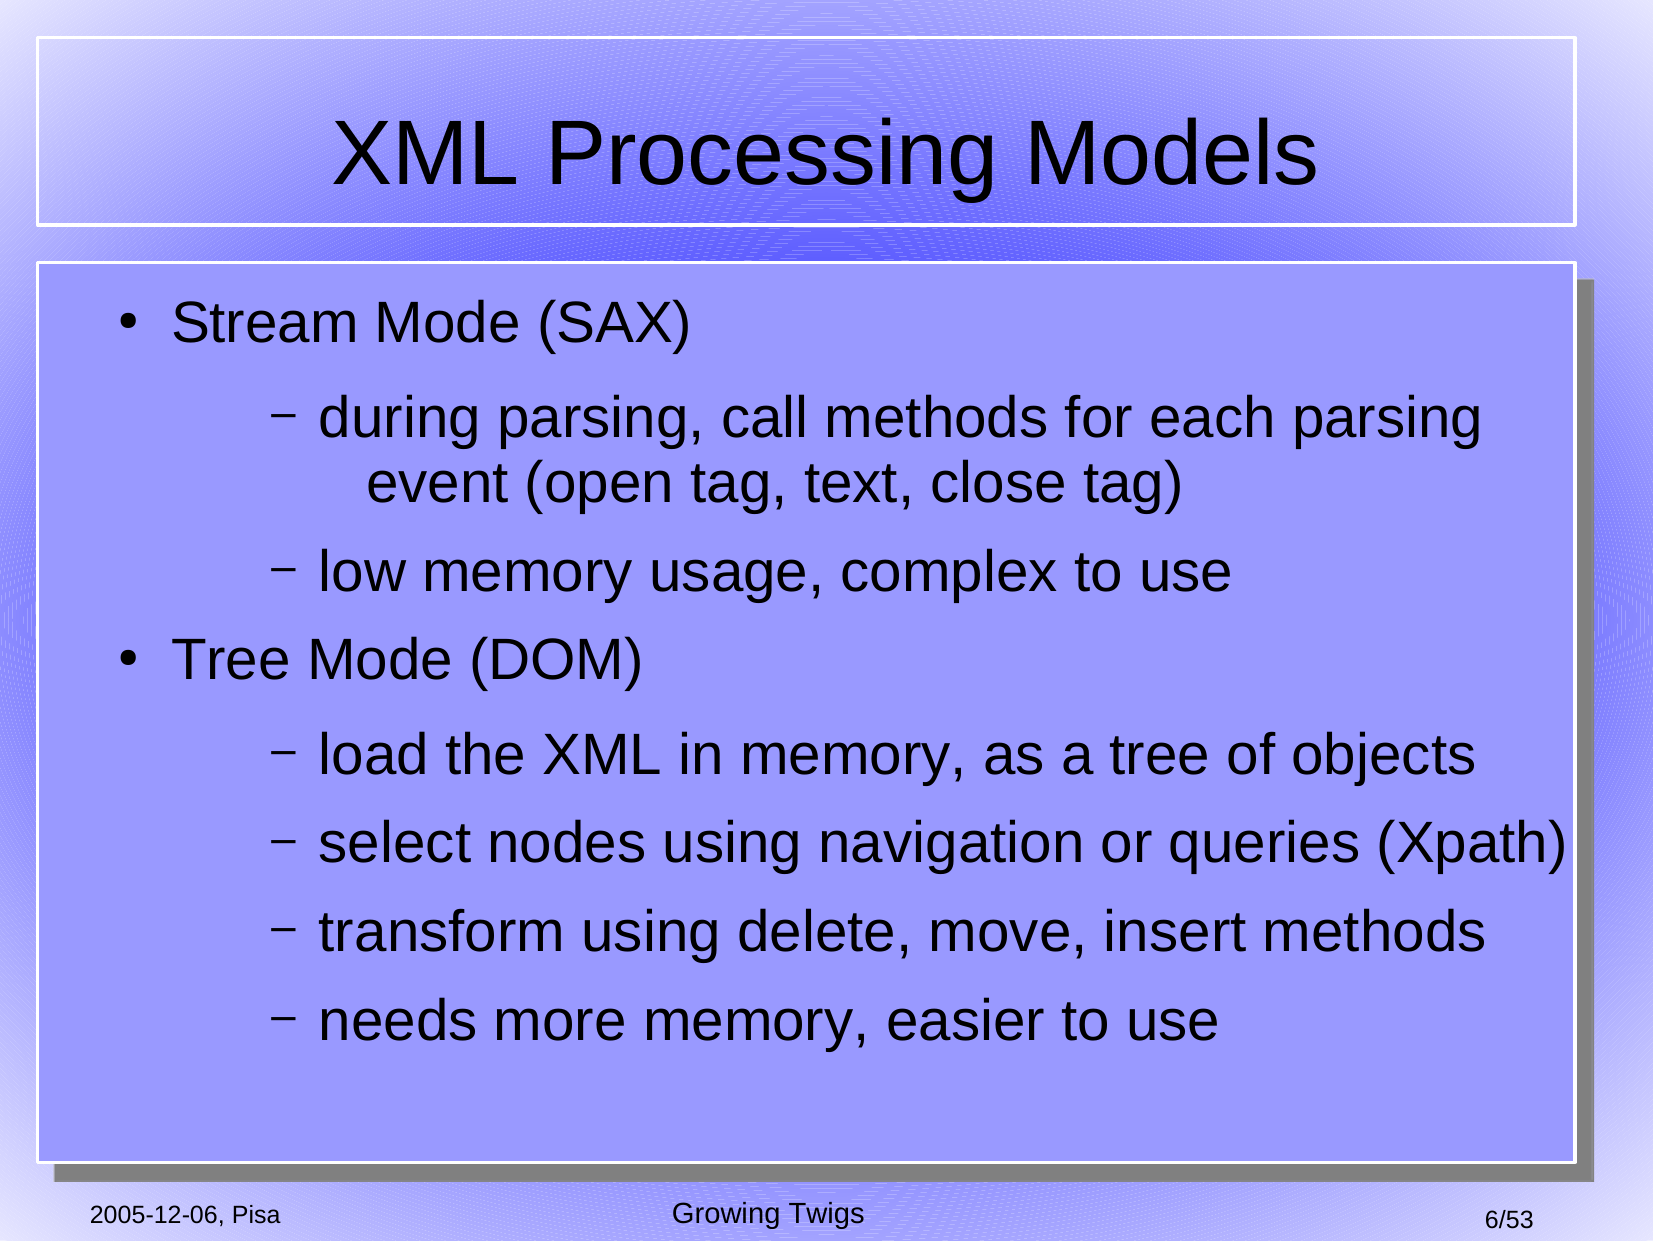

# XML Processing Models
Stream Mode (SAX)
during parsing, call methods for each parsing event (open tag, text, close tag)
low memory usage, complex to use
Tree Mode (DOM)
load the XML in memory, as a tree of objects
select nodes using navigation or queries (Xpath)
transform using delete, move, insert methods
needs more memory, easier to use